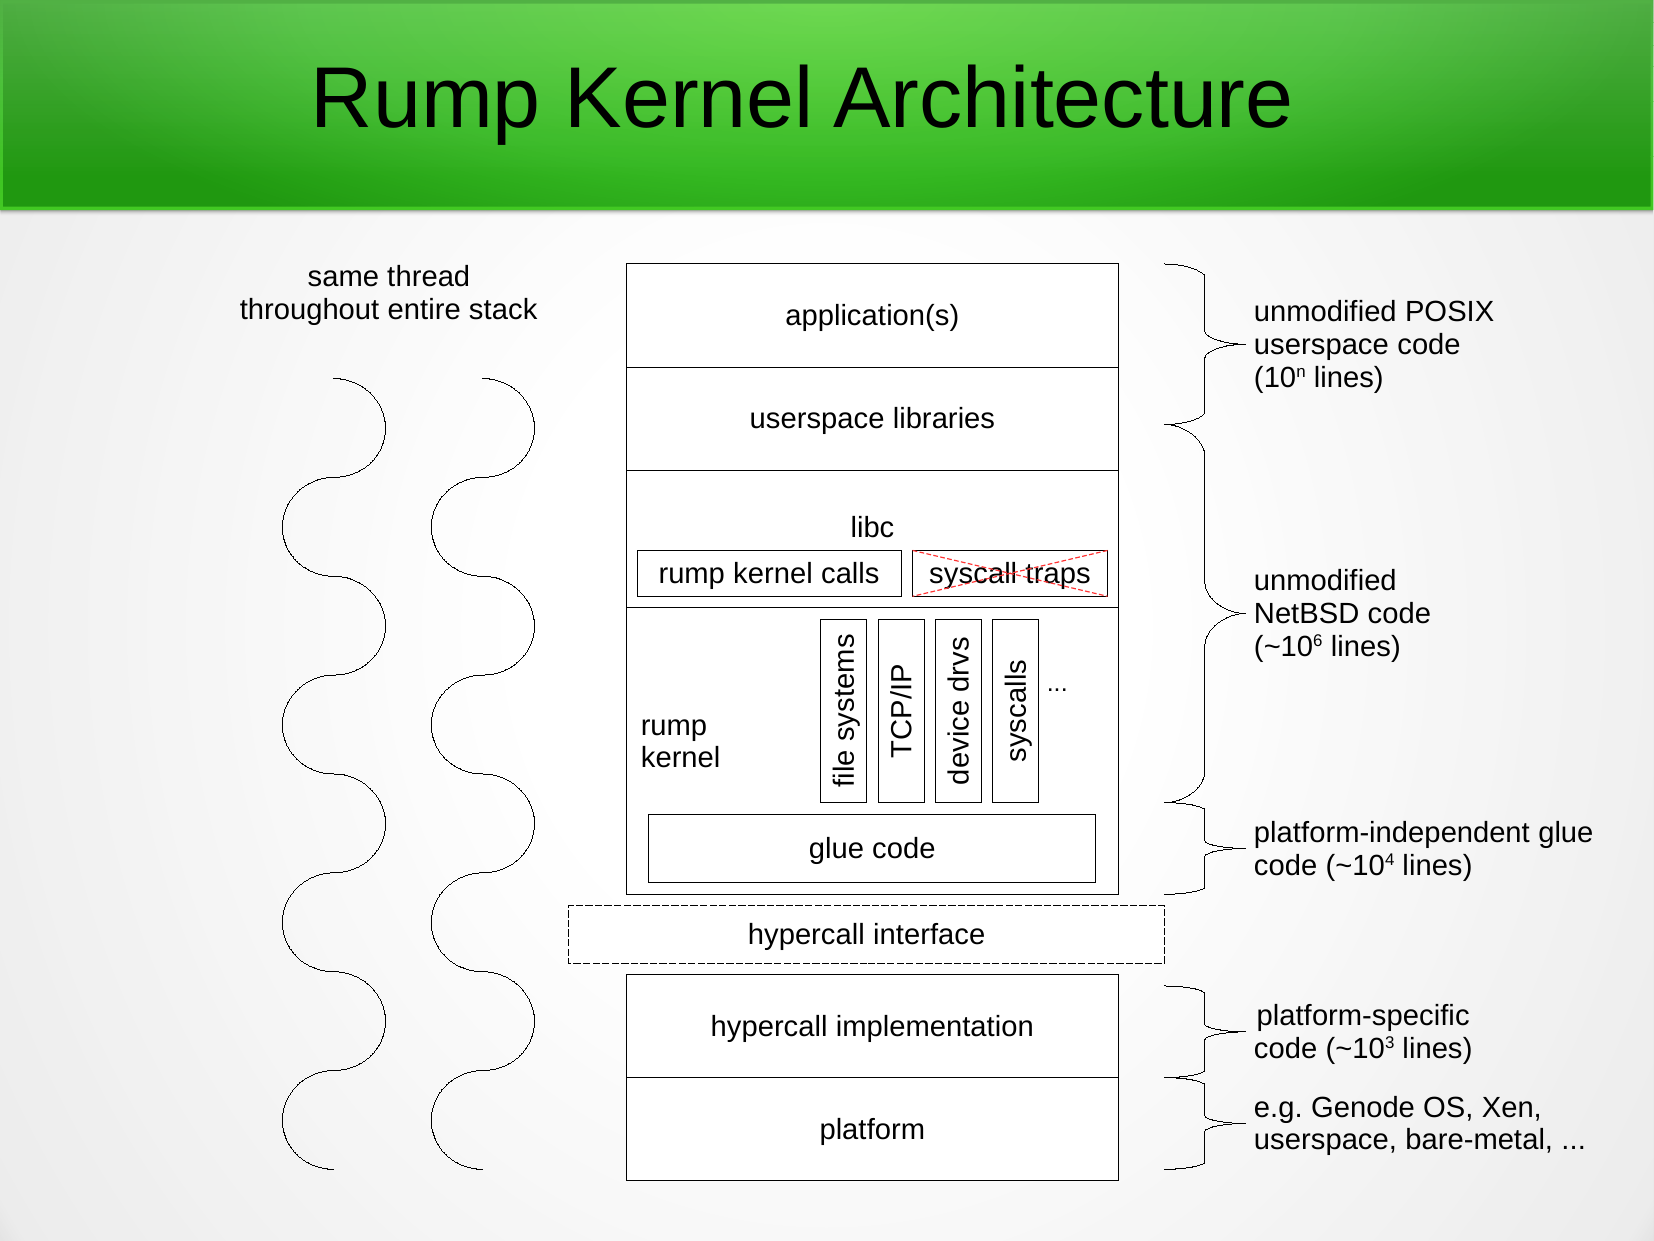

Rump Kernel Architecture
same thread
throughout entire stack
application(s)
	unmodified POSIX
	userspace code
	(10n lines)
userspace libraries
	unmodified
	NetBSD code
	(~106 lines)
libc
rump kernel calls
syscall traps
rump
kernel
...
file systems
TCP/IP
device drvs
syscalls
	platform-independent glue
	code (~104 lines)
glue code
hypercall interface
hypercall implementation
	platform-specific
	code (~103 lines)
platform
	e.g. Genode OS, Xen,
	userspace, bare-metal, ...